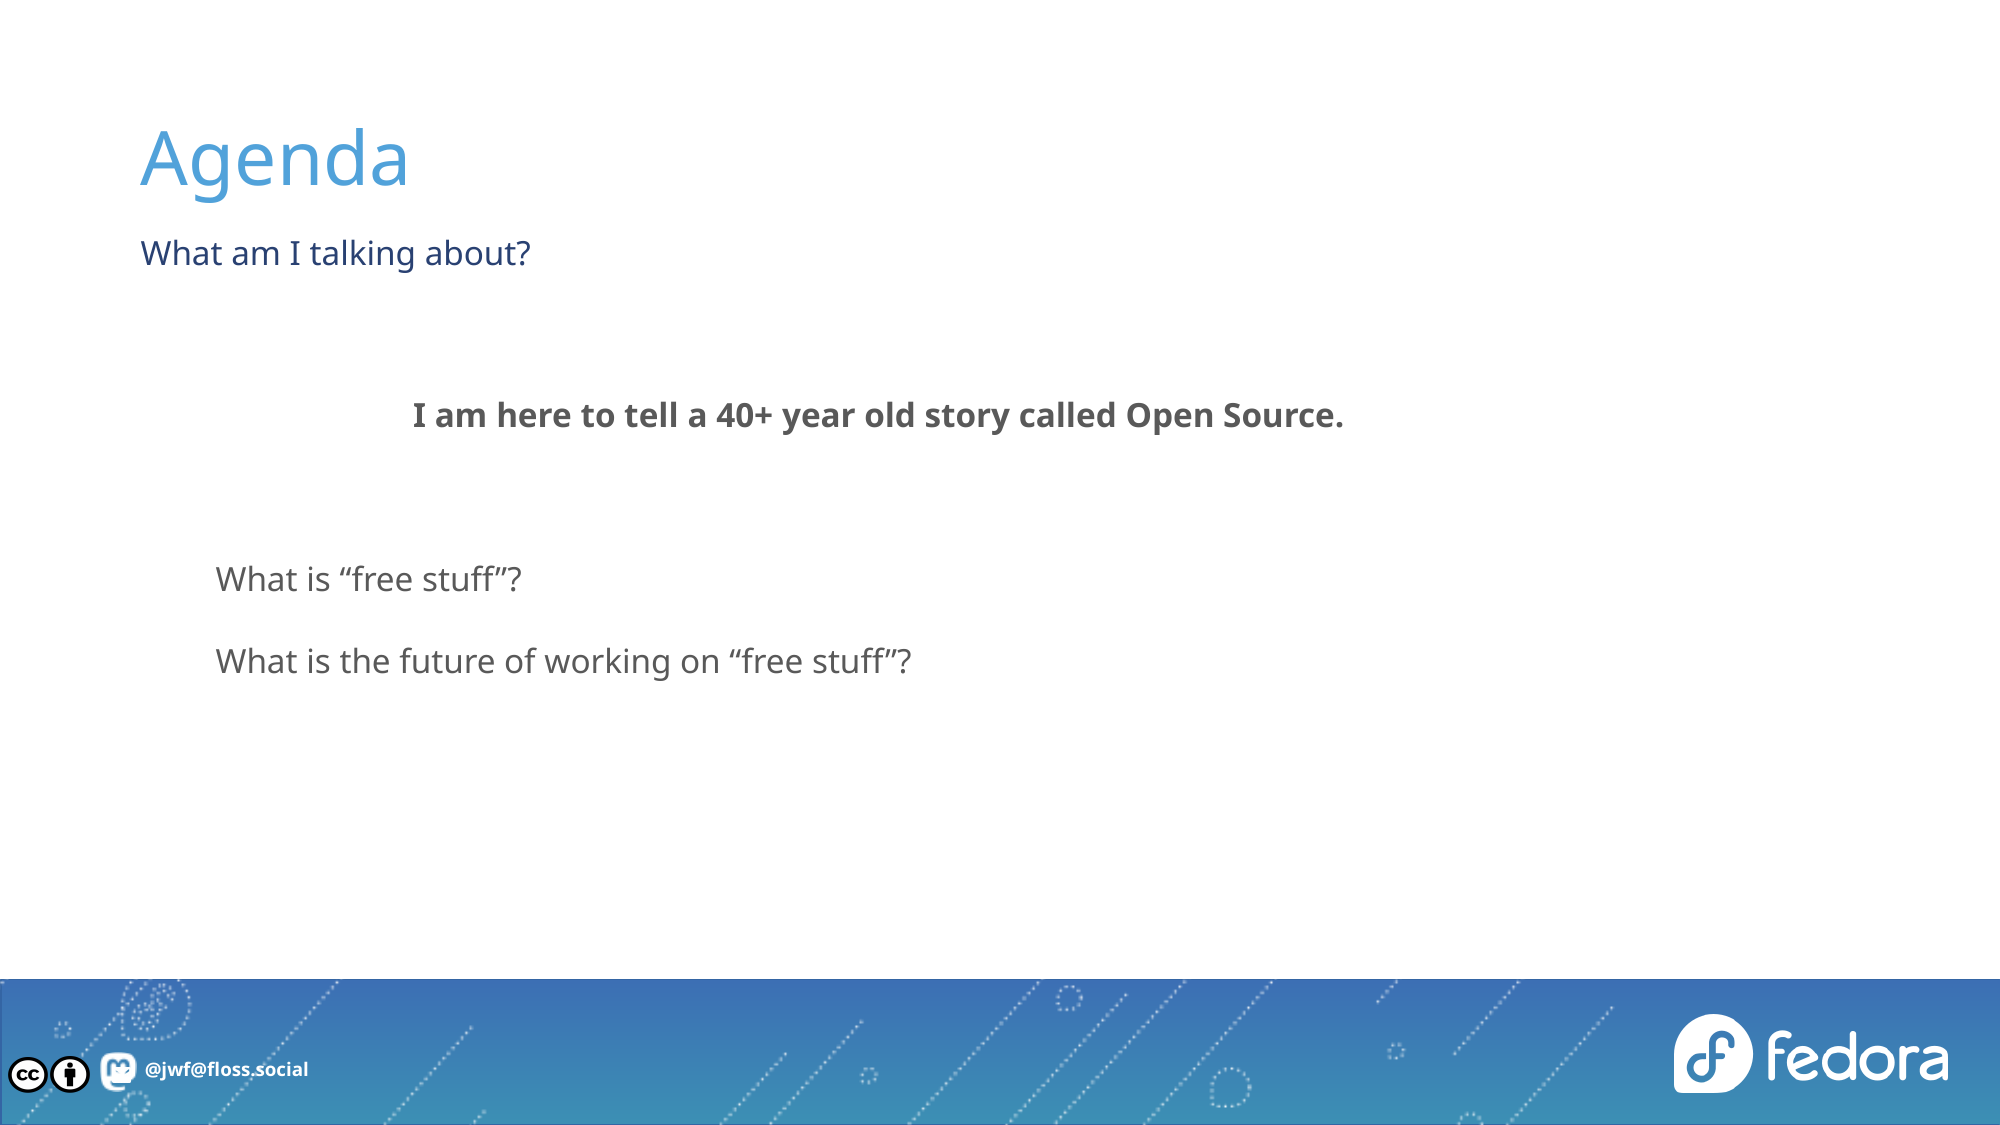

# Agenda
What am I talking about?
I am here to tell a 40+ year old story called Open Source.
What is “free stuff”?
What is the future of working on “free stuff”?
@jwf@floss.social